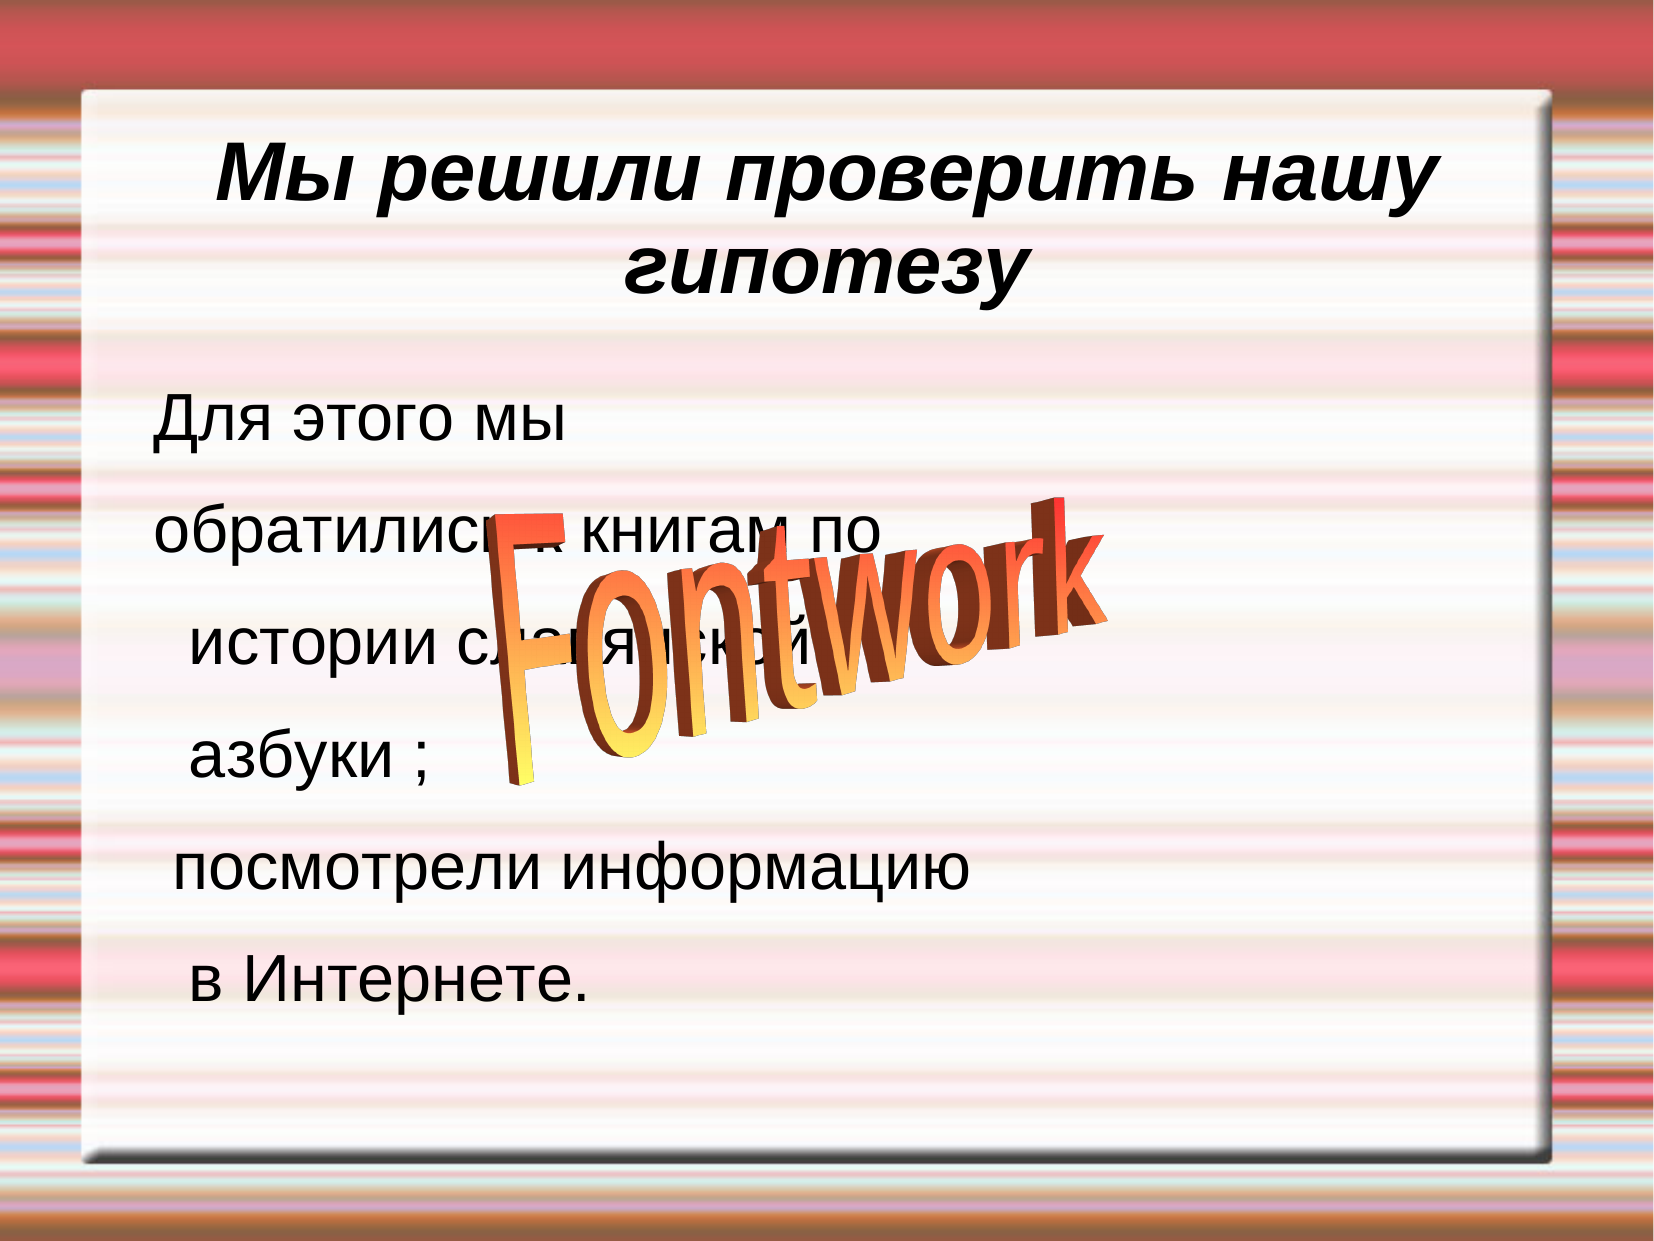

# Мы решили проверить нашу гипотезу
Для этого мы
обратились к книгам по истории славянской азбуки ;
 посмотрели информацию в Интернете.
Fontwork